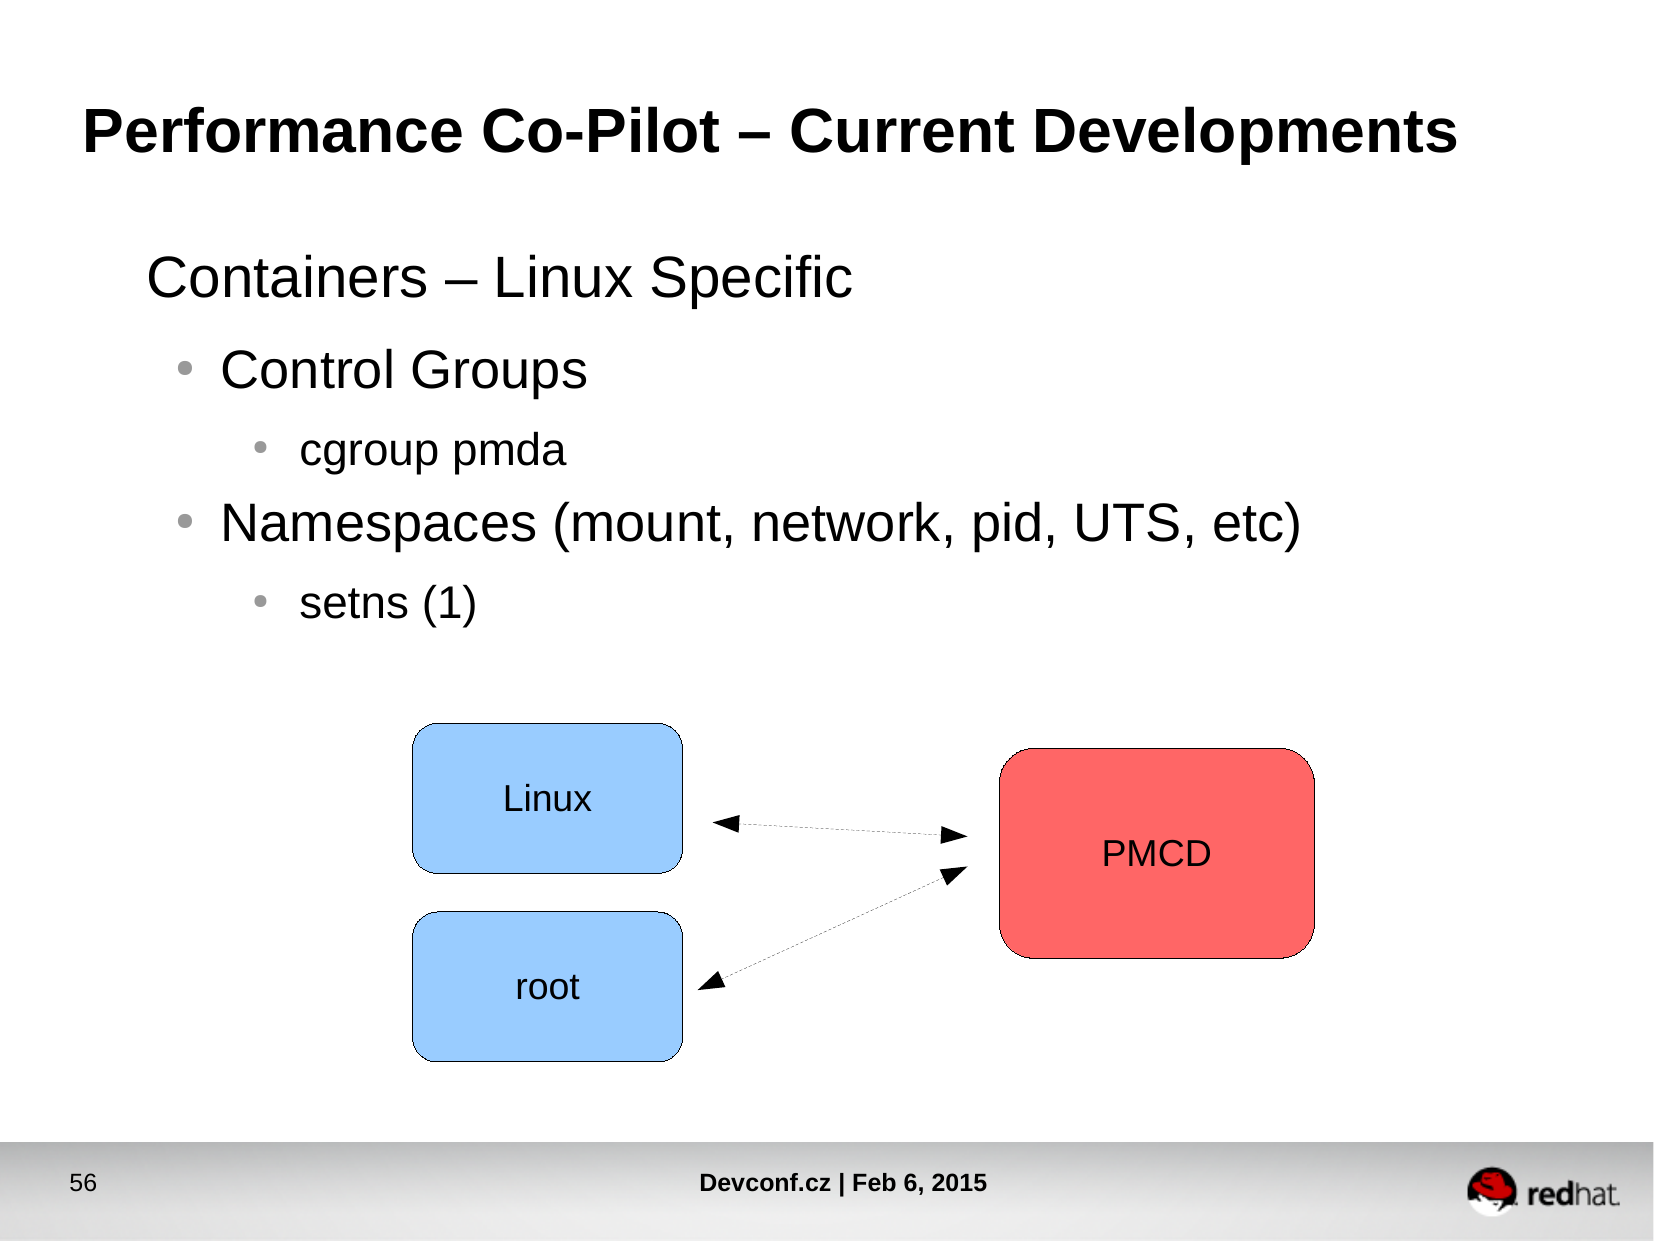

# Performance Co-Pilot – Current Developments
Containers – Linux Specific
Control Groups
cgroup pmda
Namespaces (mount, network, pid, UTS, etc)
setns (1)
Linux
PMCD
Application
Specific
root